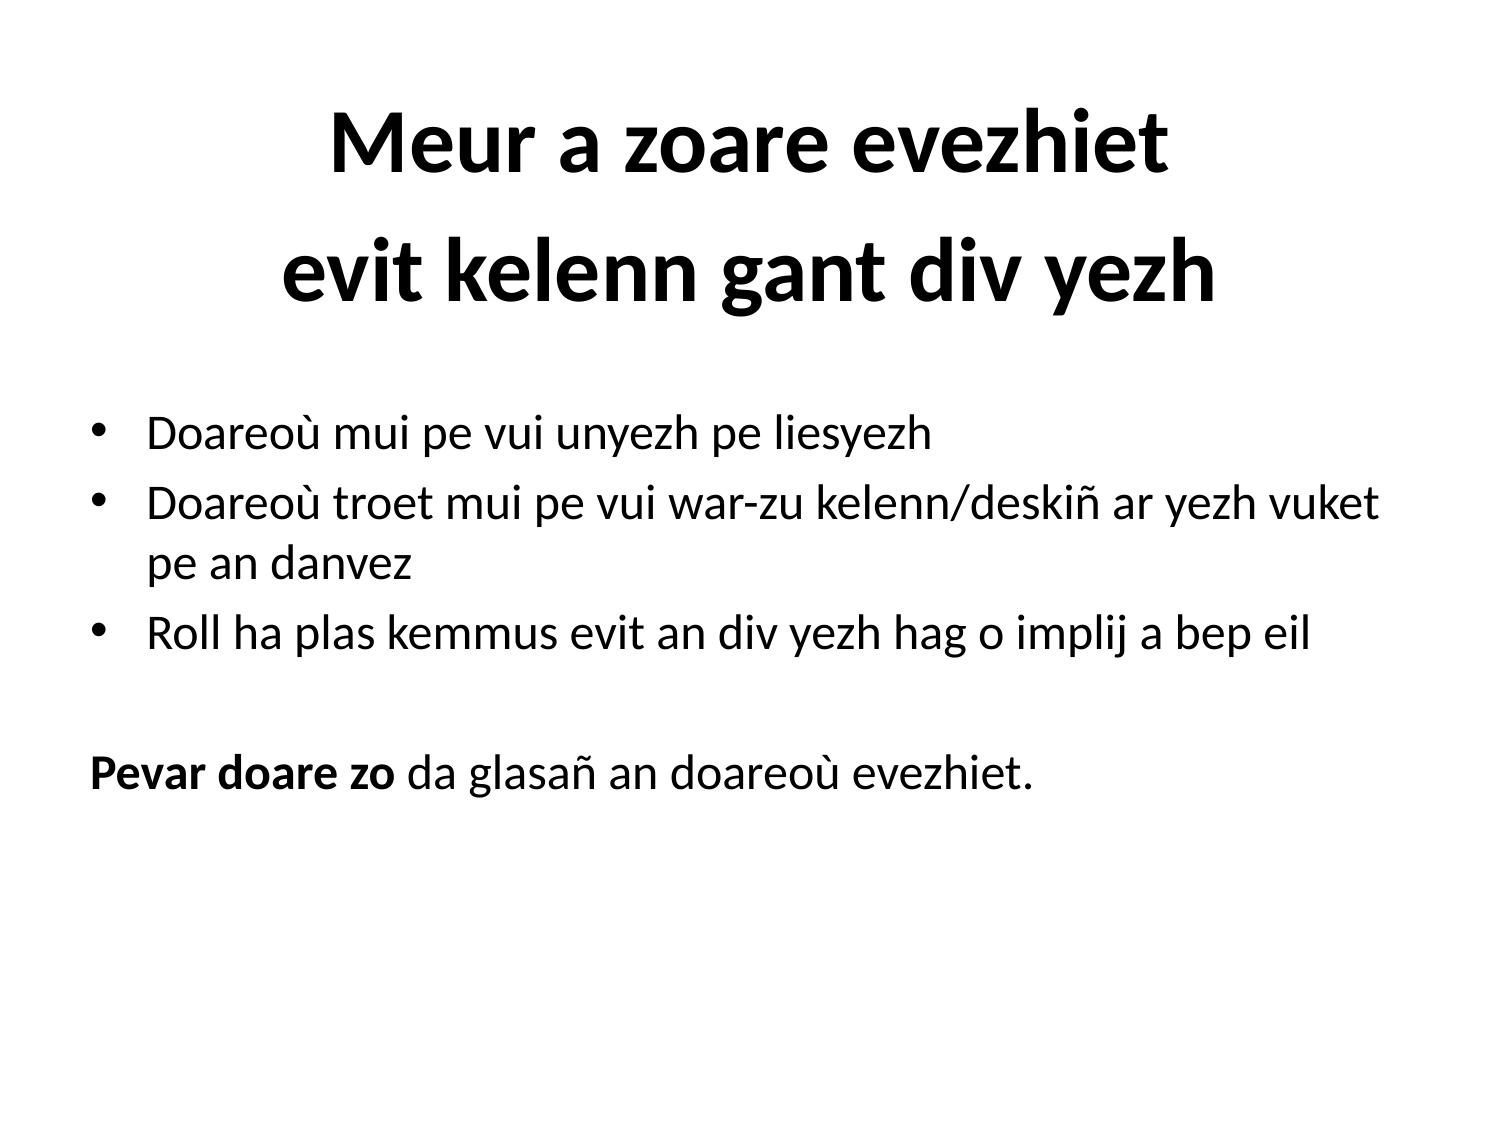

# Meur a zoare evezhiet
evit kelenn gant div yezh
Doareoù mui pe vui unyezh pe liesyezh
Doareoù troet mui pe vui war-zu kelenn/deskiñ ar yezh vuket pe an danvez
Roll ha plas kemmus evit an div yezh hag o implij a bep eil
Pevar doare zo da glasañ an doareoù evezhiet.